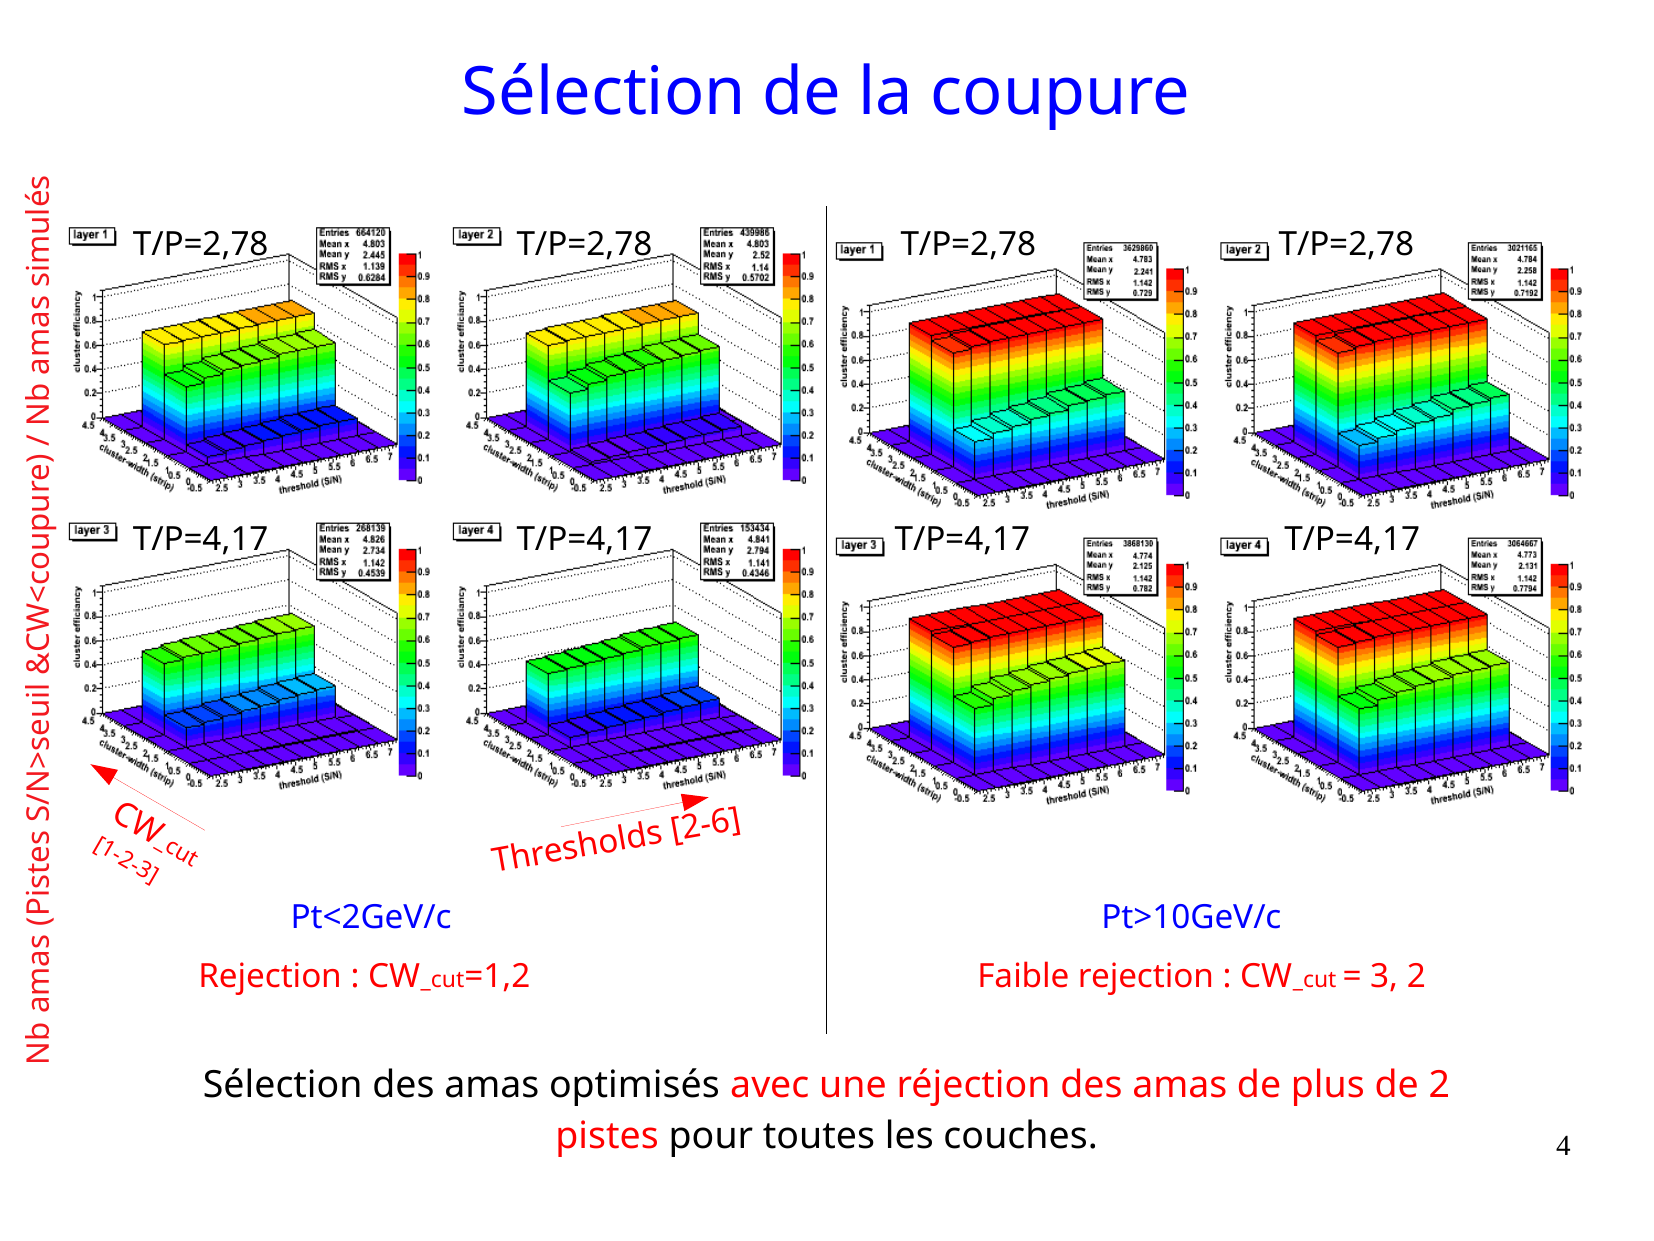

Sélection de la coupure
T/P=2,78
T/P=2,78
T/P=2,78
T/P=2,78
T/P=4,17
T/P=4,17
T/P=4,17
T/P=4,17
Nb amas (Pistes S/N>seuil &CW<coupure) / Nb amas simulés
CW_cut
[1-2-3]
Thresholds [2-6]
Pt<2GeV/c
Pt>10GeV/c
Rejection : CW_cut=1,2
Faible rejection : CW_cut = 3, 2
Sélection des amas optimisés avec une réjection des amas de plus de 2 pistes pour toutes les couches.
4